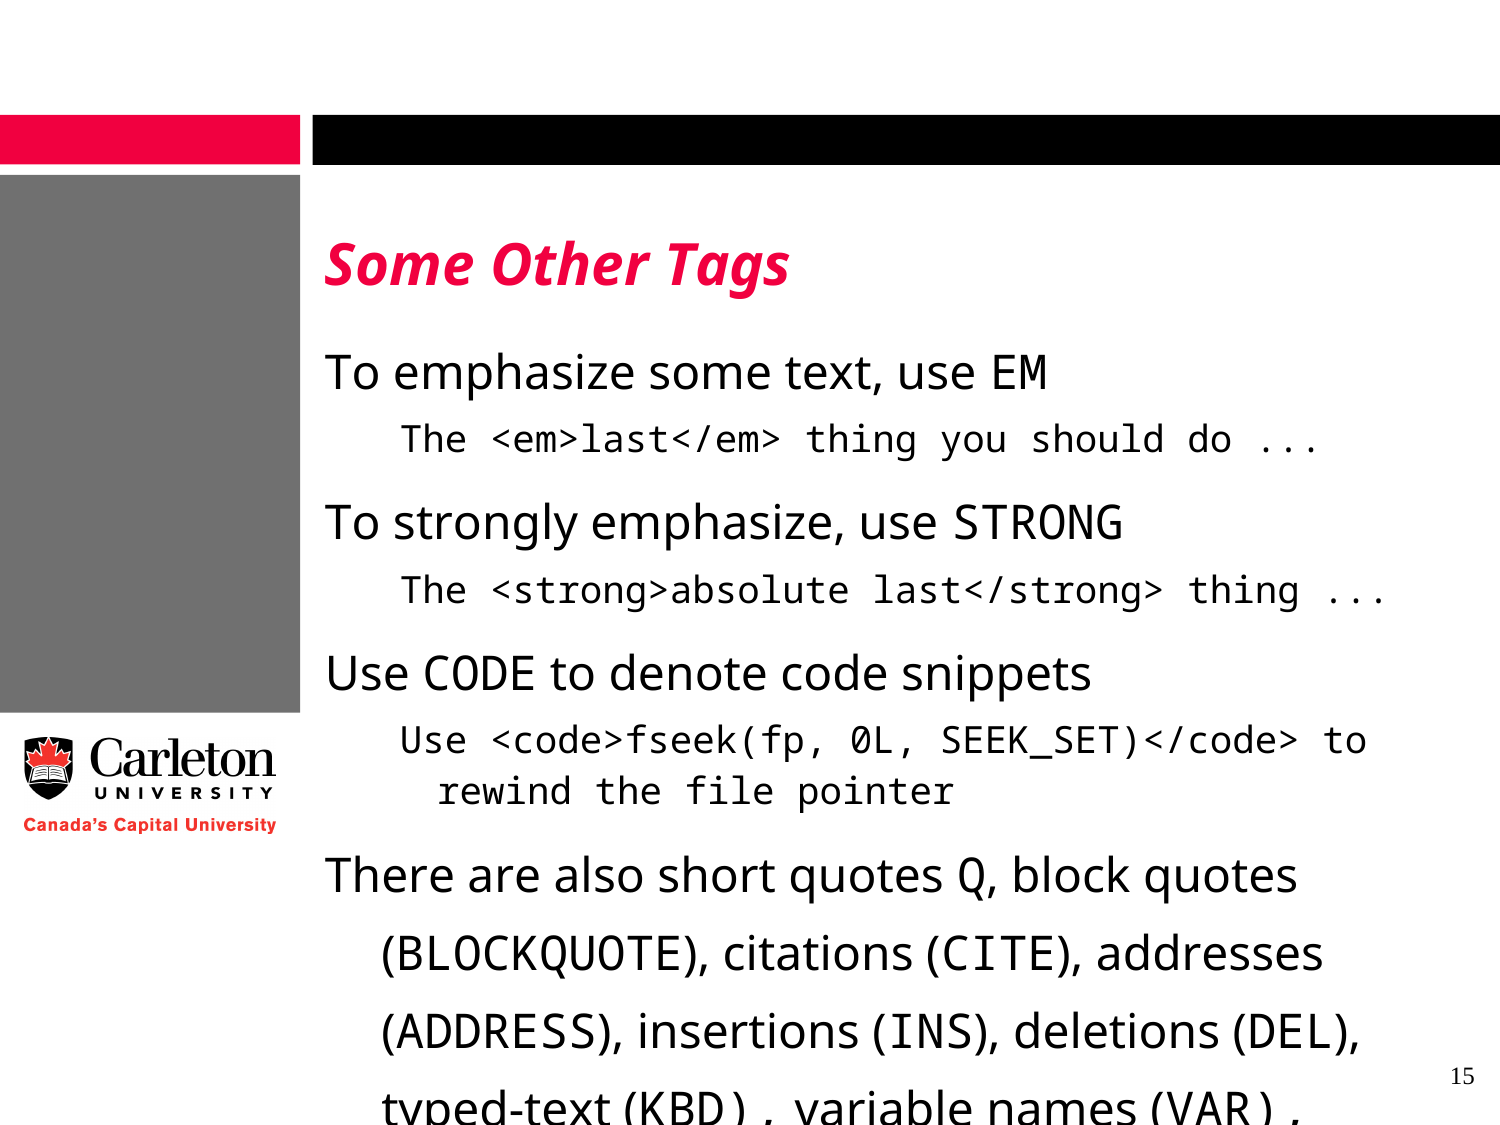

# Some Other Tags
To emphasize some text, use EM
The <em>last</em> thing you should do ...
To strongly emphasize, use STRONG
The <strong>absolute last</strong> thing ...
Use CODE to denote code snippets
Use <code>fseek(fp, 0L, SEEK_SET)</code> to rewind the file pointer
There are also short quotes Q, block quotes (BLOCKQUOTE), citations (CITE), addresses (ADDRESS), insertions (INS), deletions (DEL), typed-text (KBD), variable names (VAR), sample output (SAMP), and preformatted text (PRE)
15